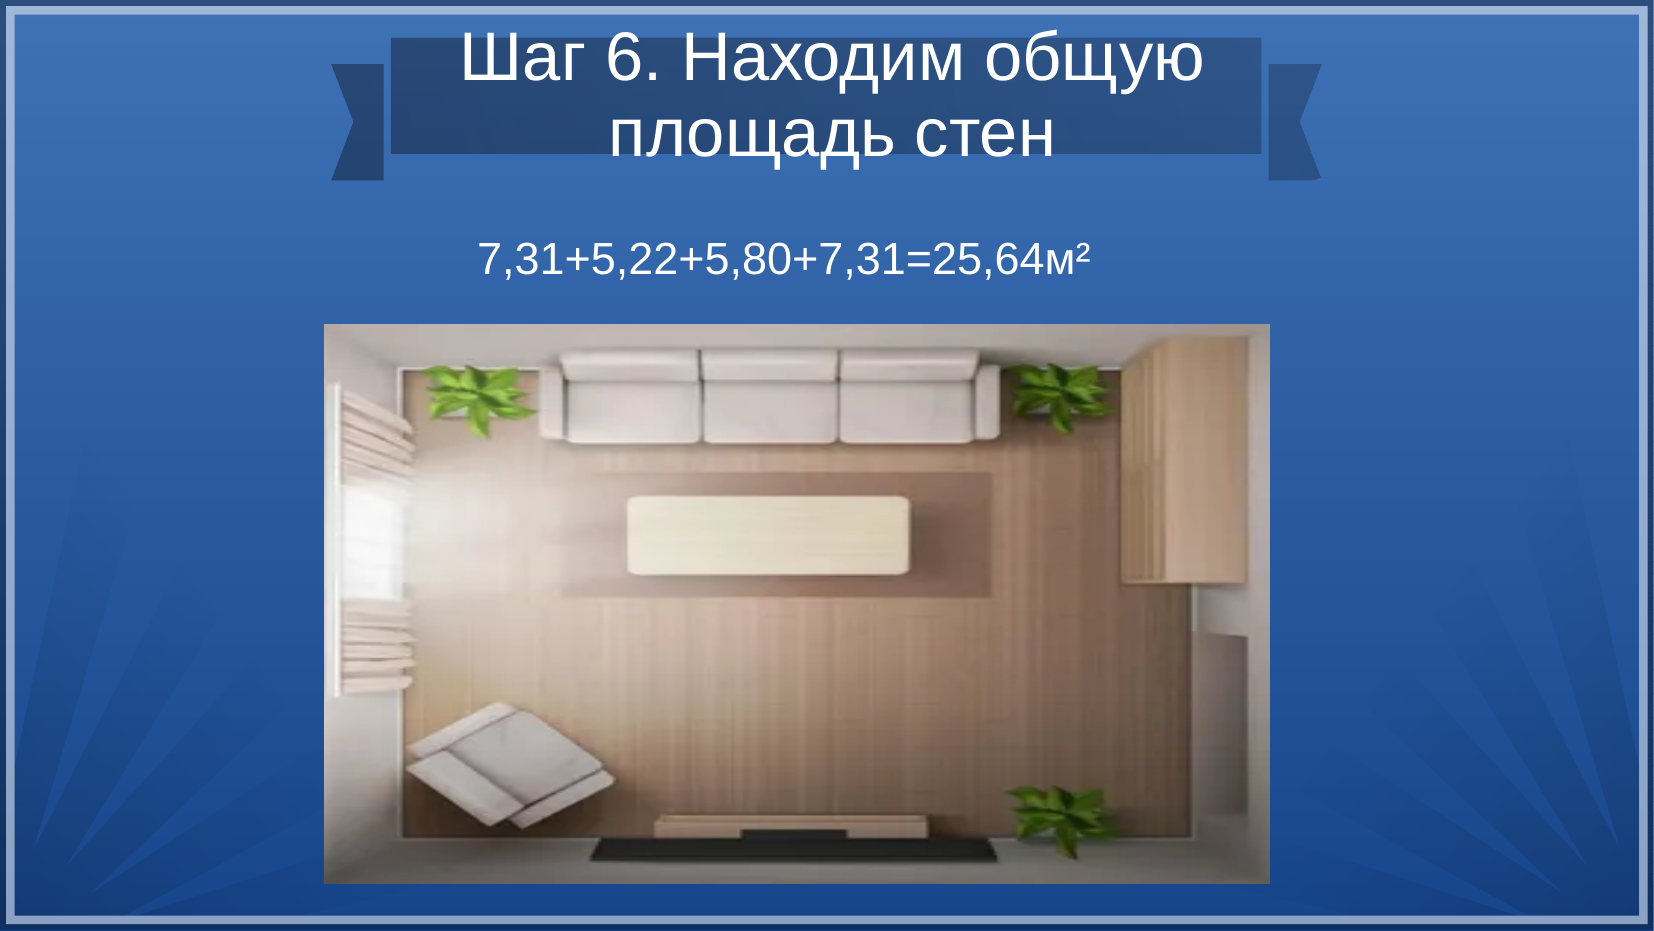

Шаг 6. Находим общую площадь стен
# 7,31+5,22+5,80+7,31=25,64м²